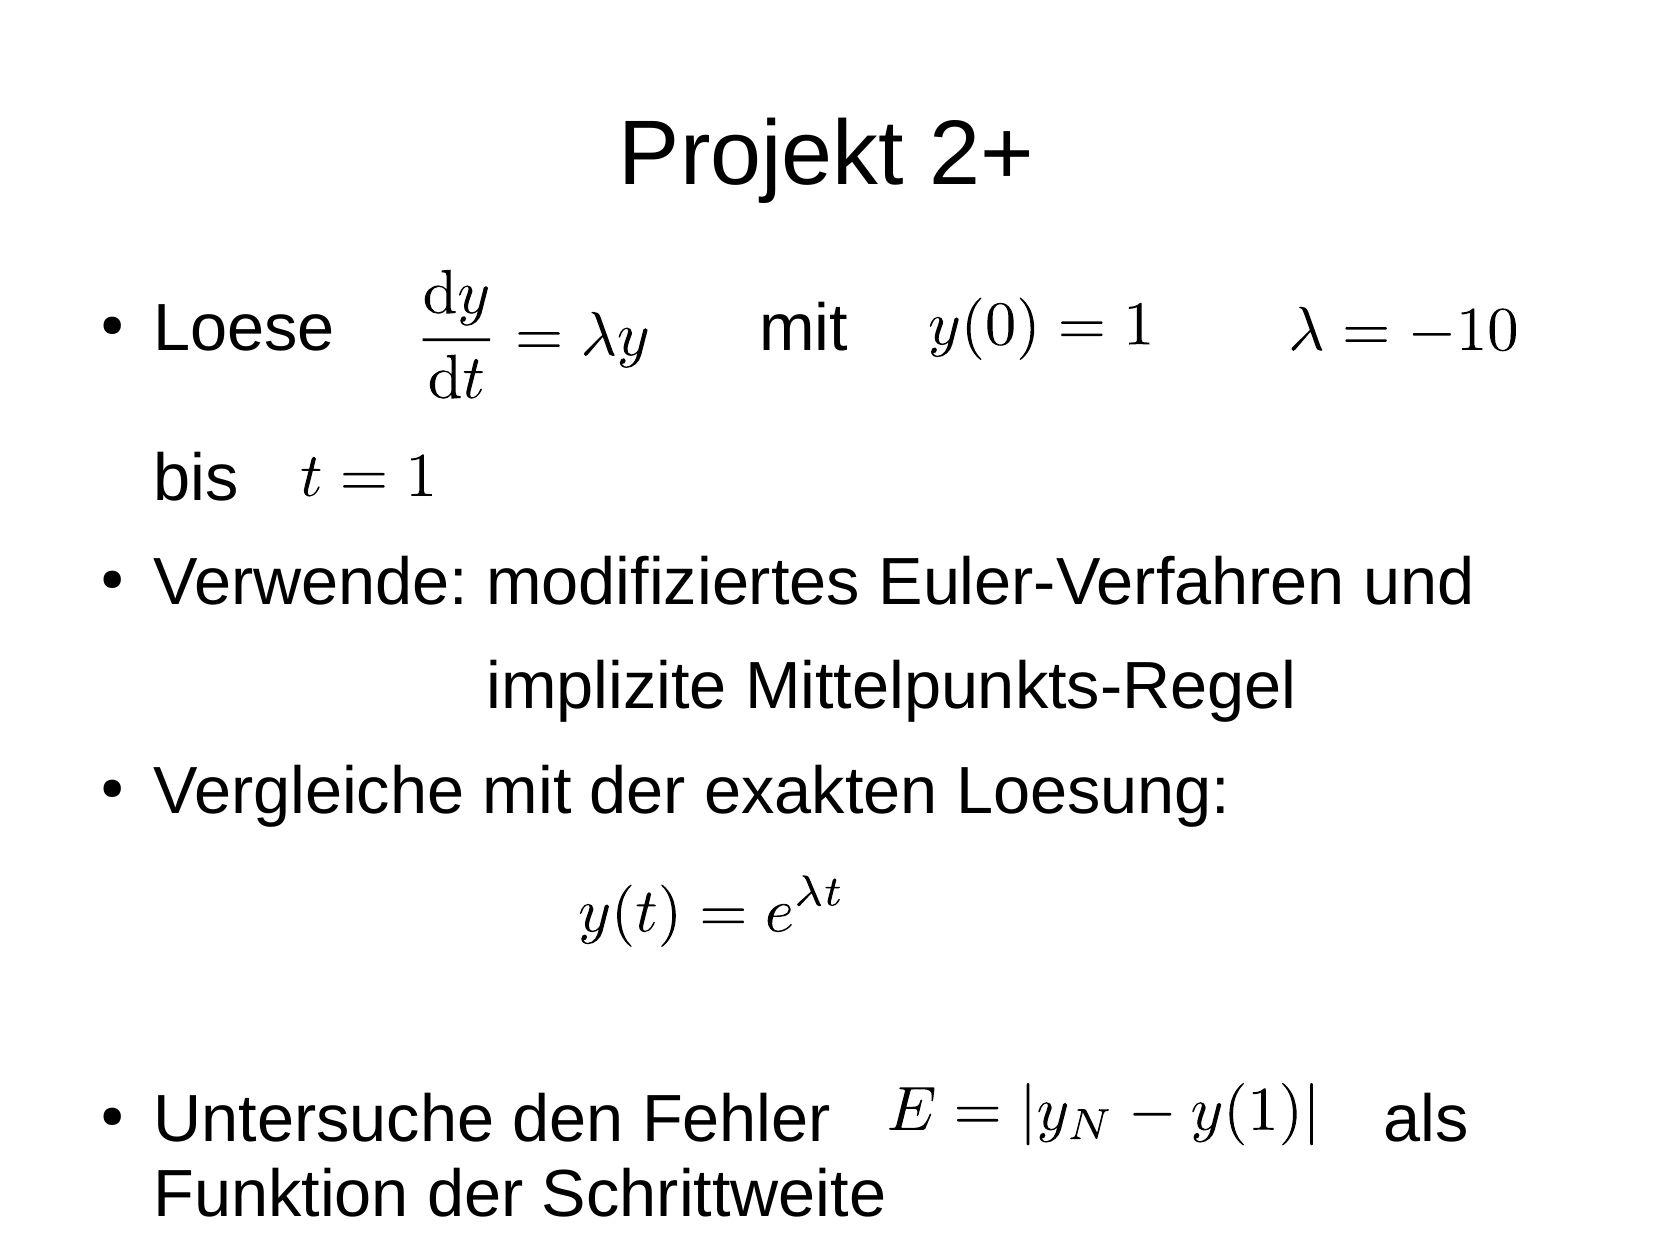

# Projekt 2+
Loese mit
bis
Verwende: modifiziertes Euler-Verfahren und
 implizite Mittelpunkts-Regel
Vergleiche mit der exakten Loesung:
Untersuche den Fehler als Funktion der Schrittweite